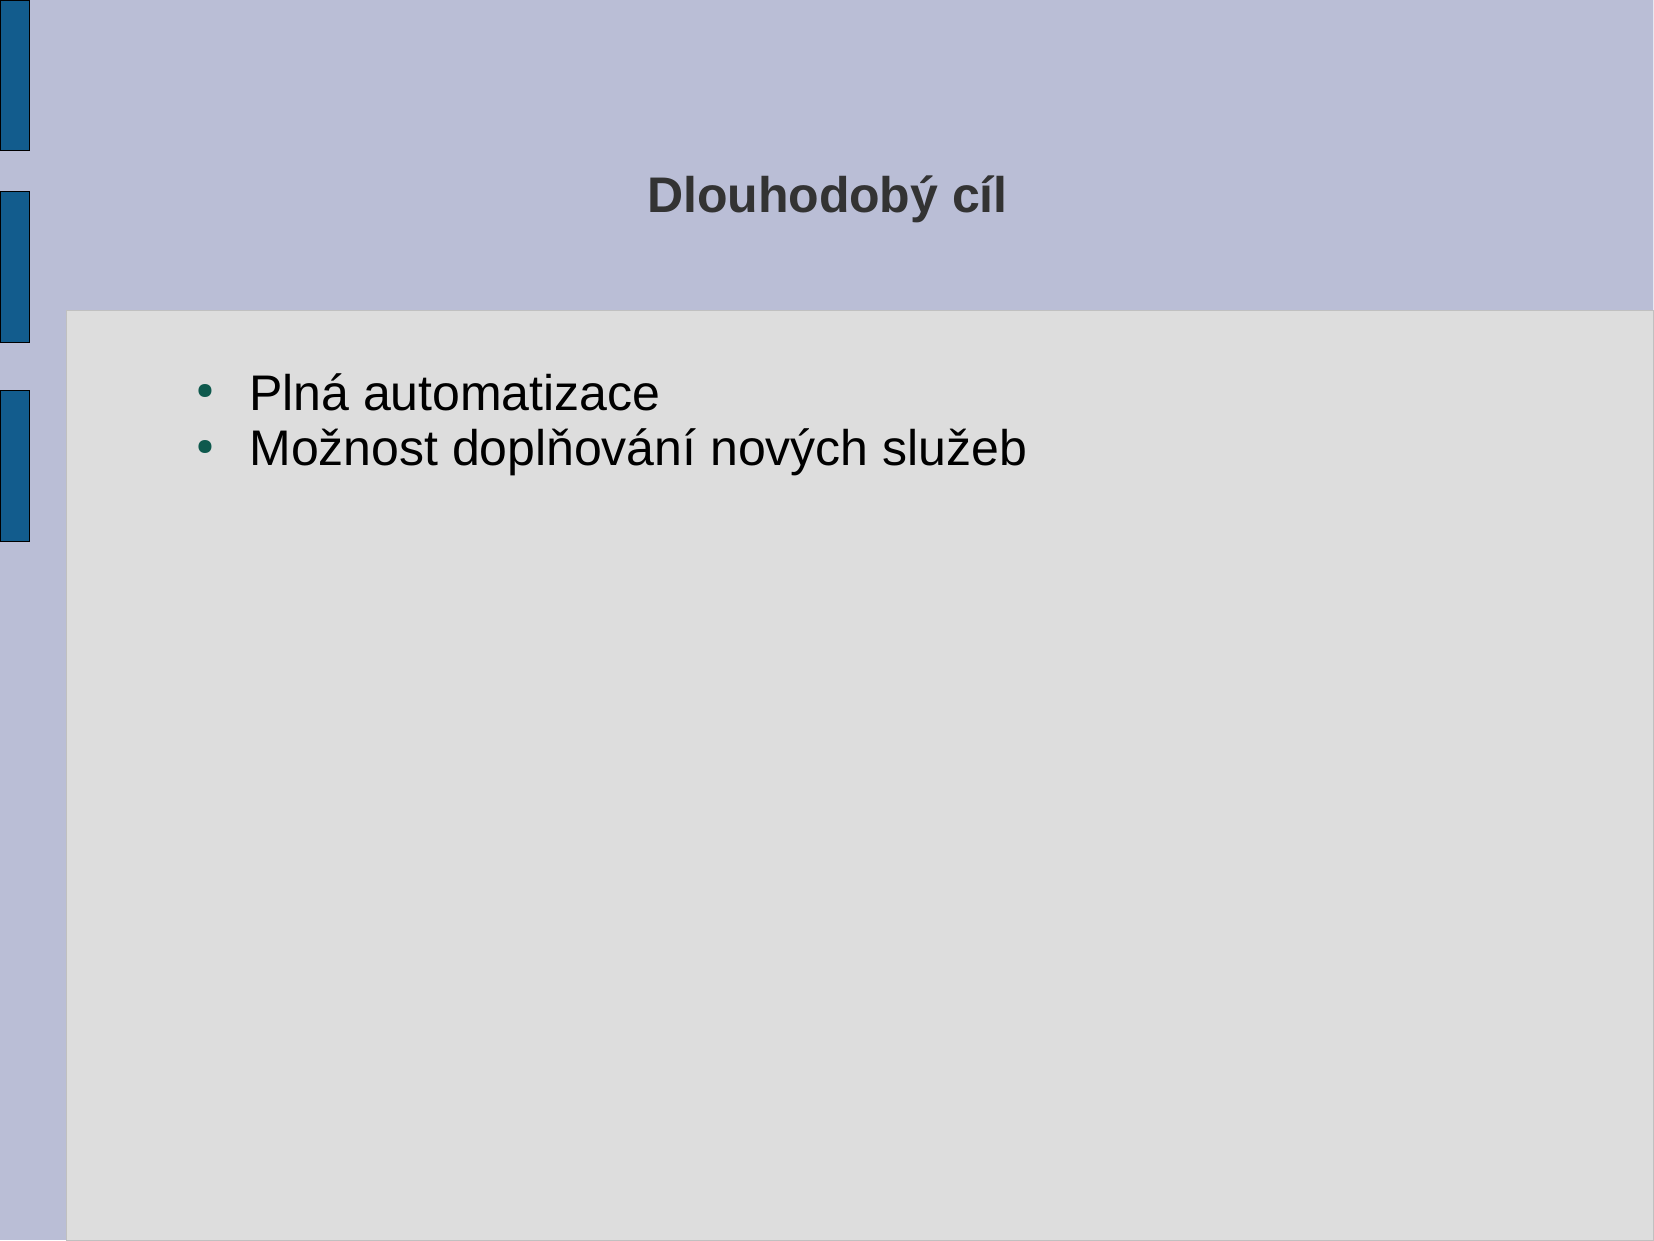

# Dlouhodobý cíl
Plná automatizace
Možnost doplňování nových služeb